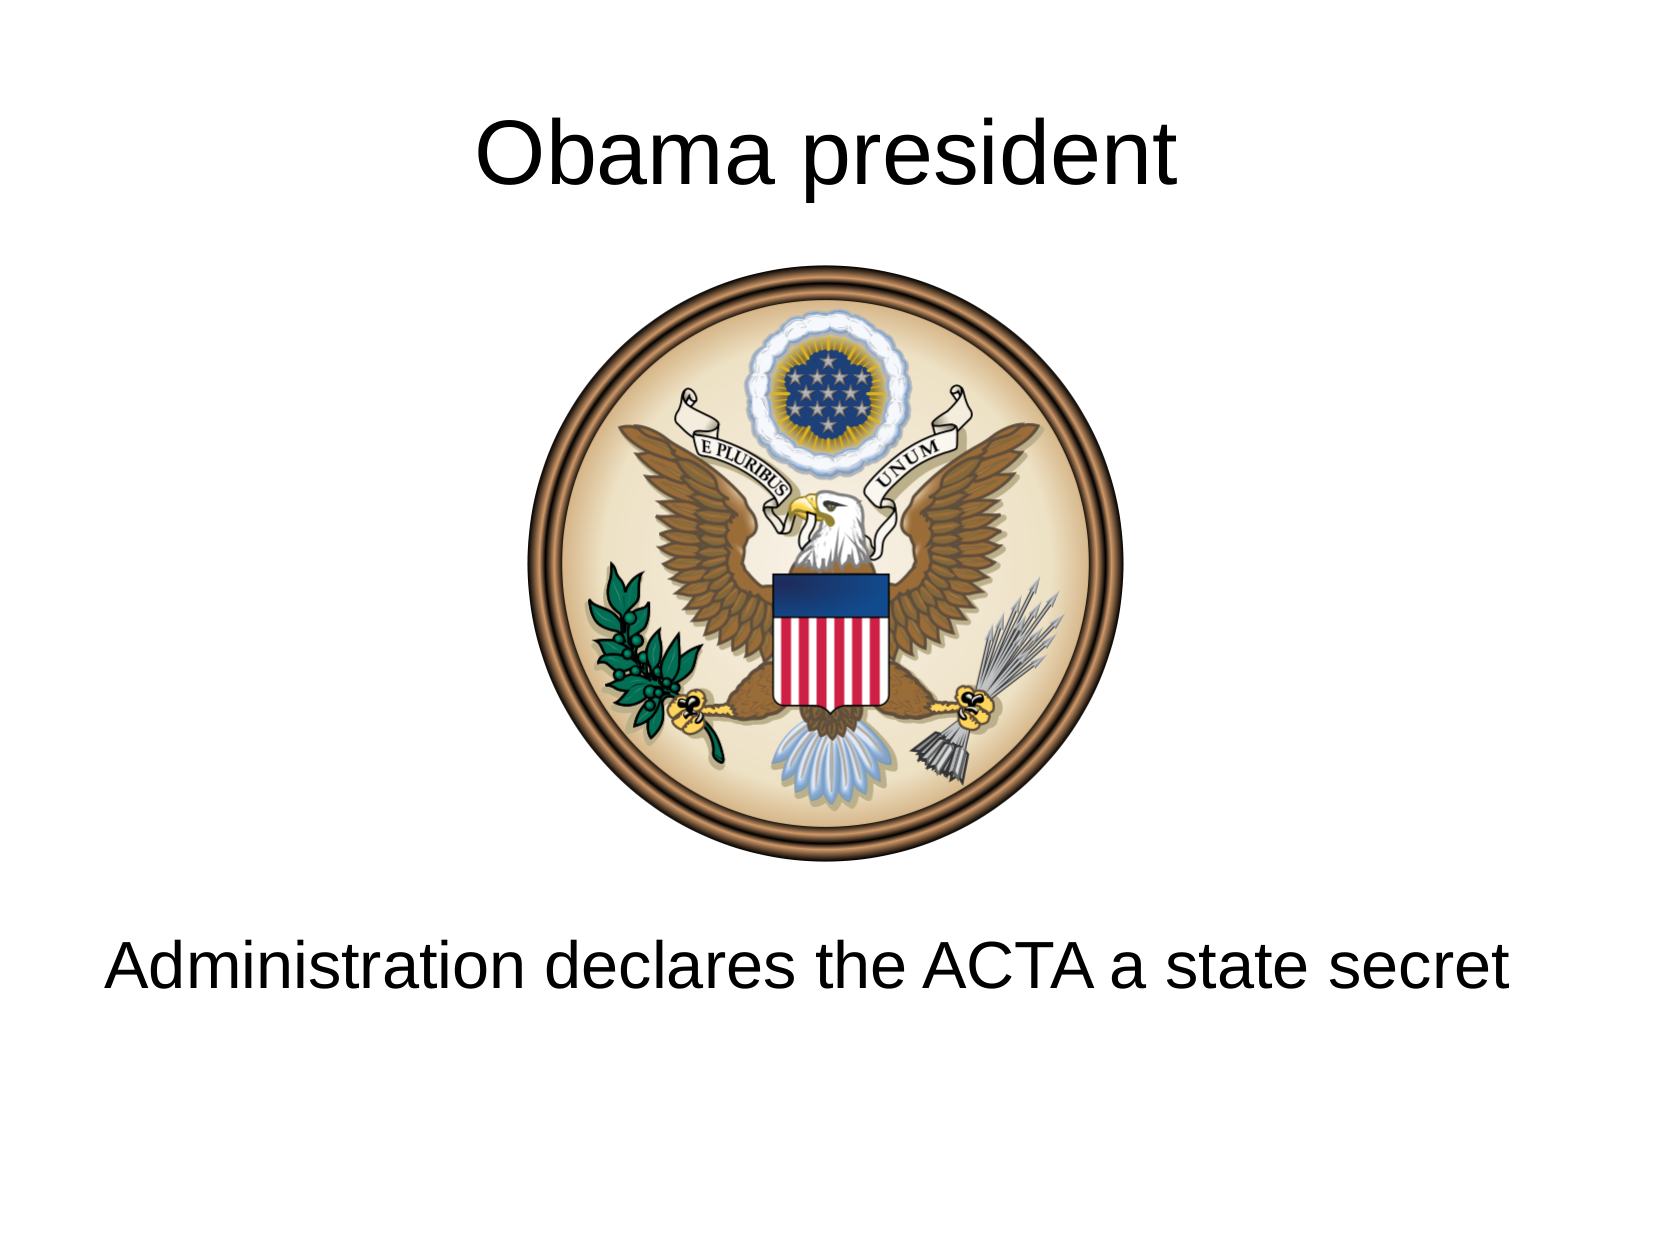

# Obama president
Administration declares the ACTA a state secret